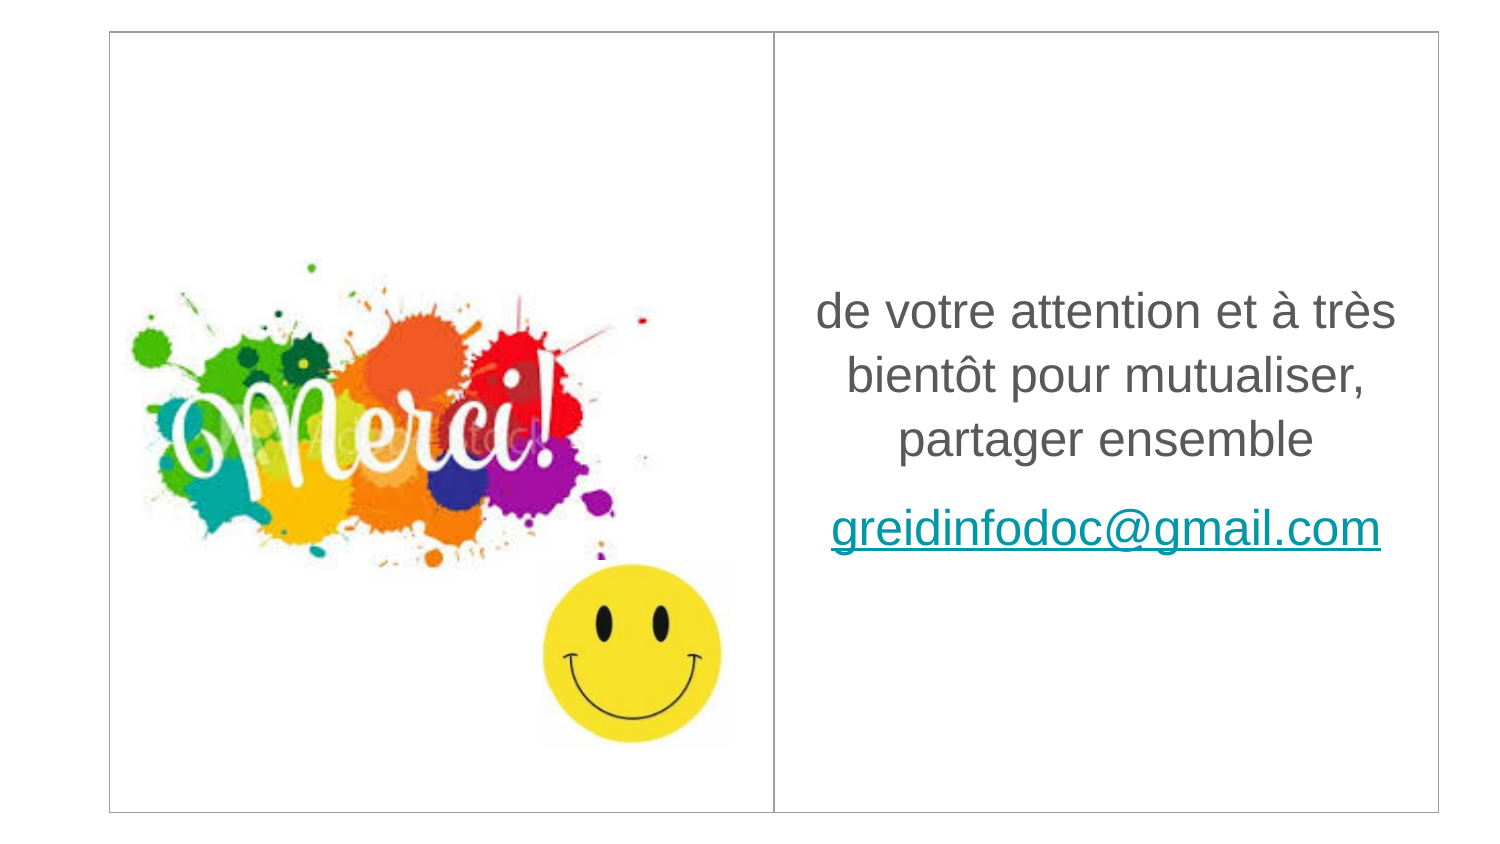

| | de votre attention et à très bientôt pour mutualiser, partager ensemble greidinfodoc@gmail.com |
| --- | --- |
#